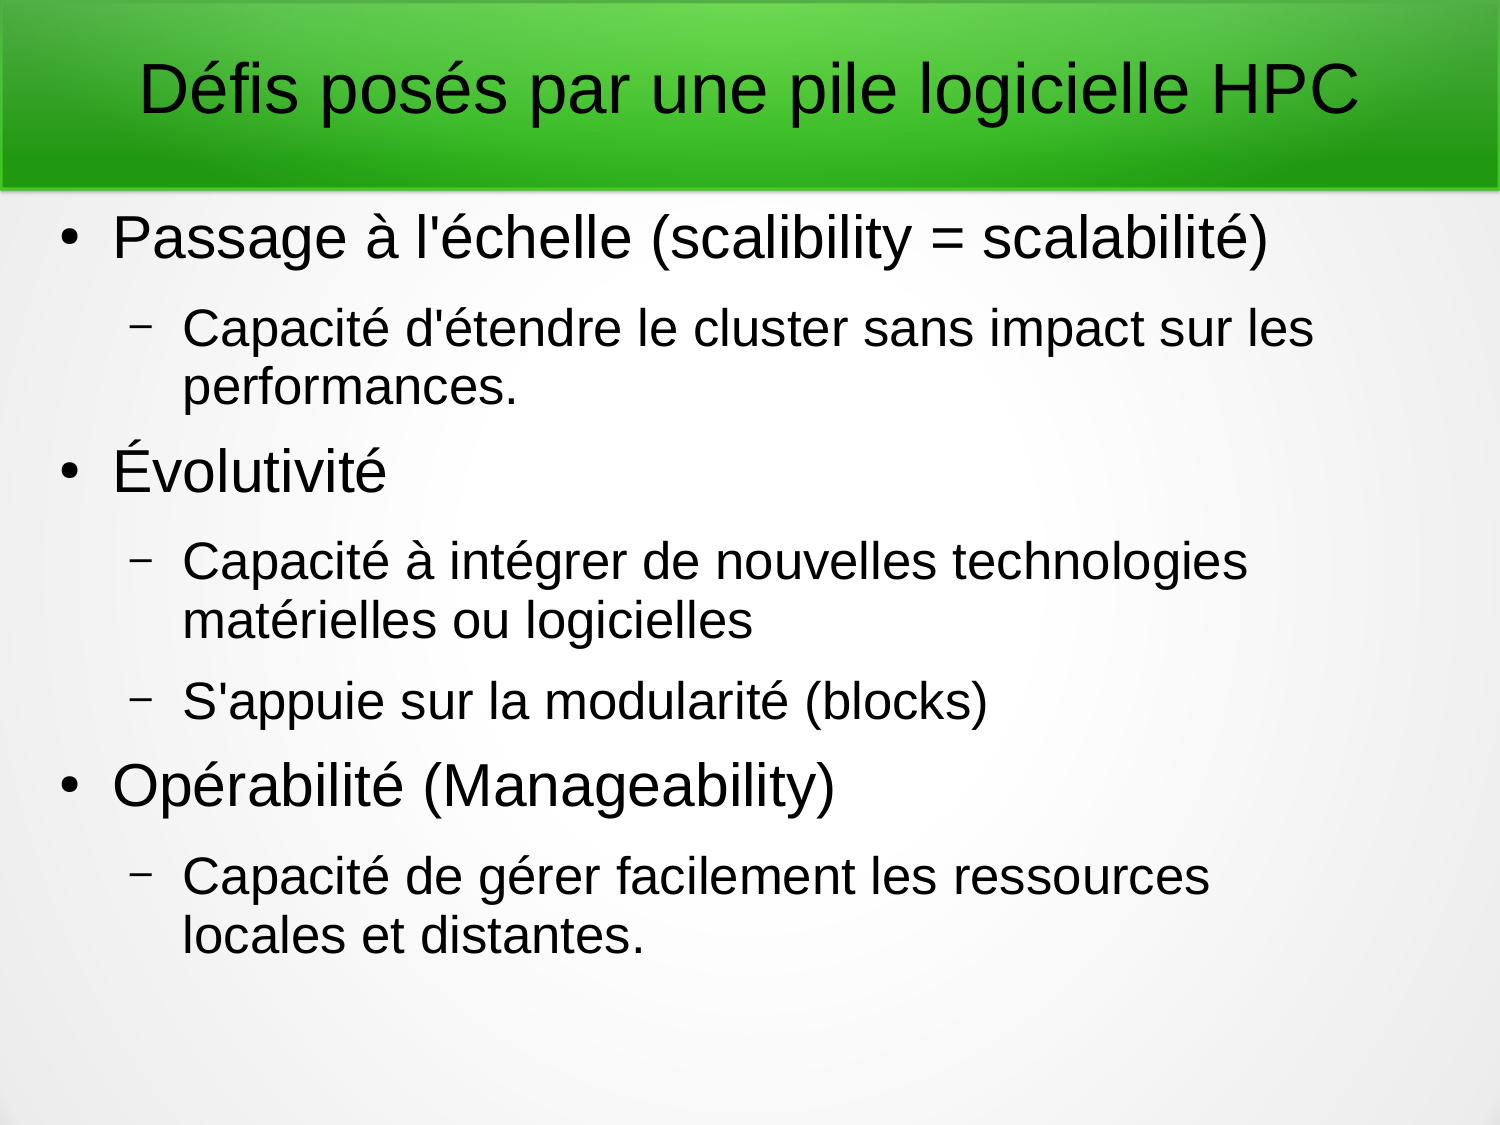

# Défis posés par une pile logicielle HPC
Passage à l'échelle (scalibility = scalabilité)
Capacité d'étendre le cluster sans impact sur les performances.
Évolutivité
Capacité à intégrer de nouvelles technologies matérielles ou logicielles
S'appuie sur la modularité (blocks)
Opérabilité (Manageability)
Capacité de gérer facilement les ressources locales et distantes.